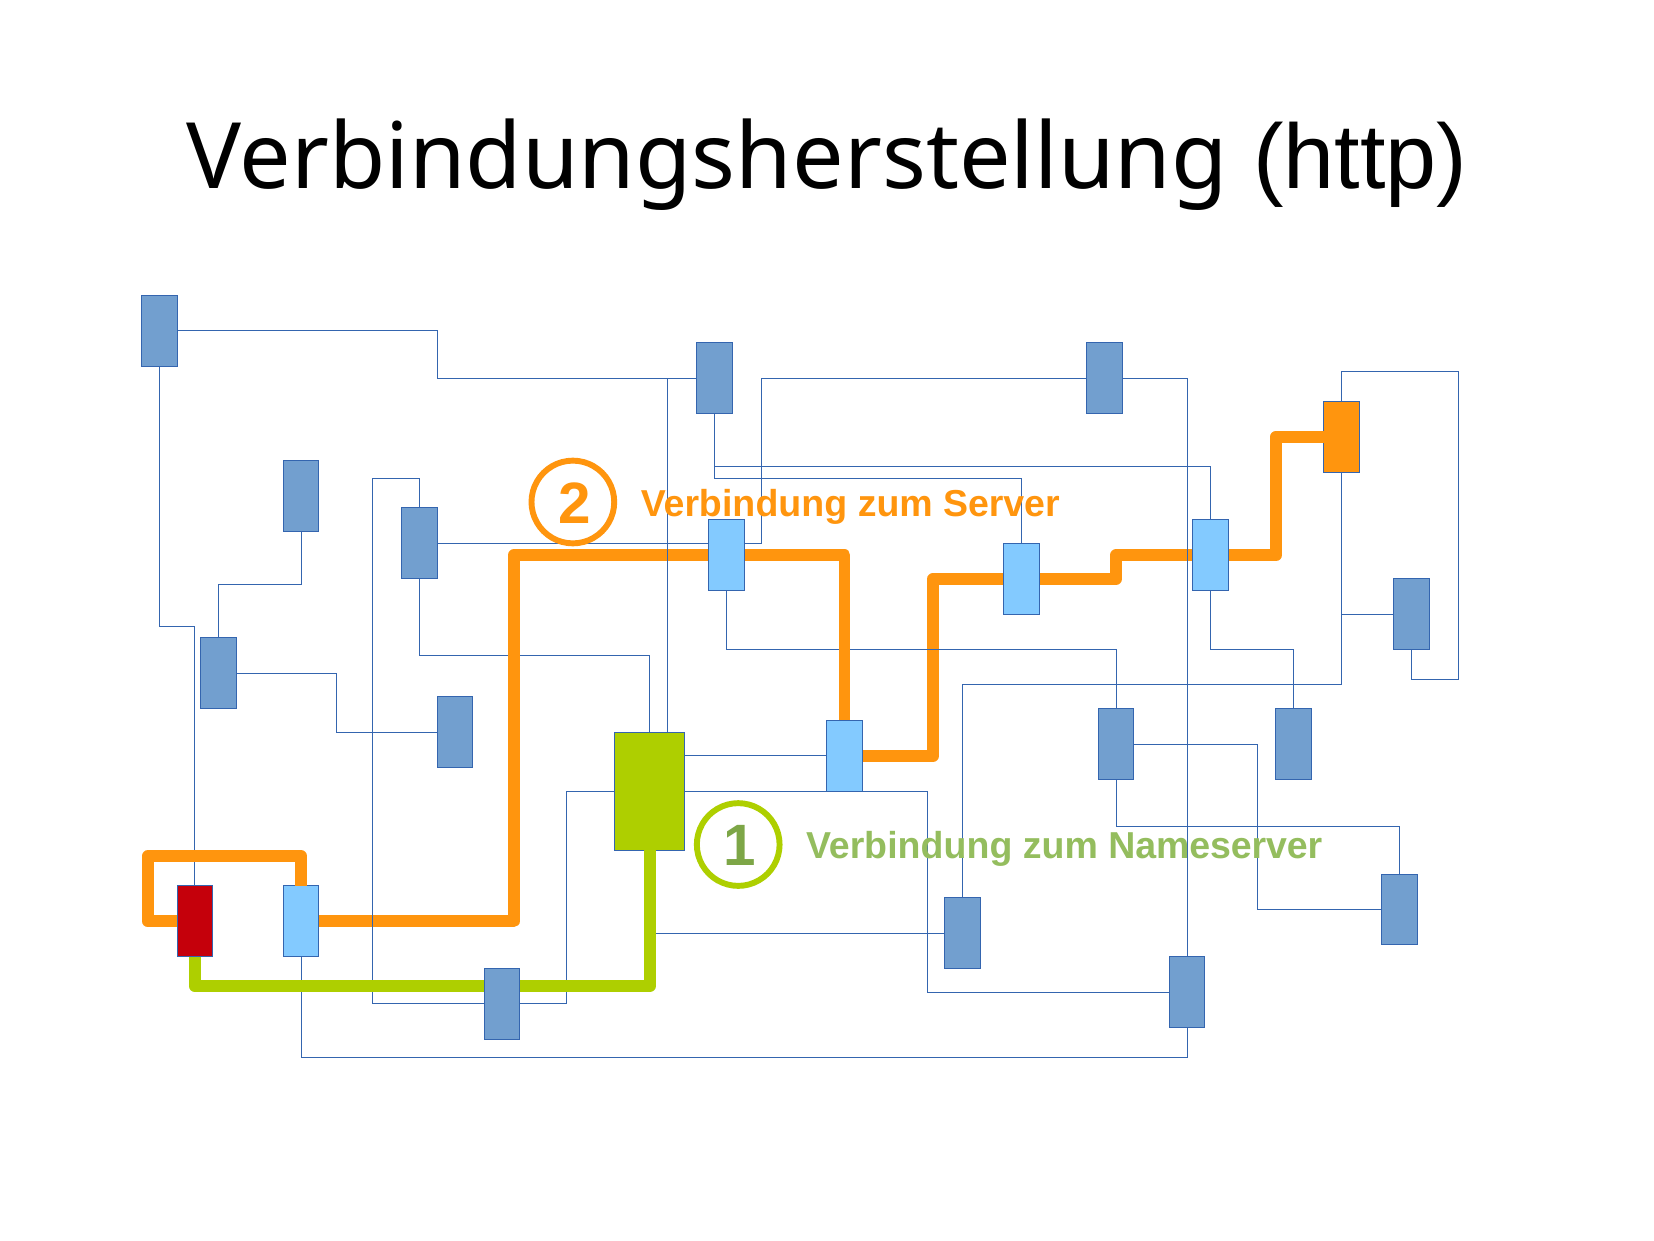

# Verbindungsherstellung (http)
2
Verbindung zum Server
1
Verbindung zum Nameserver